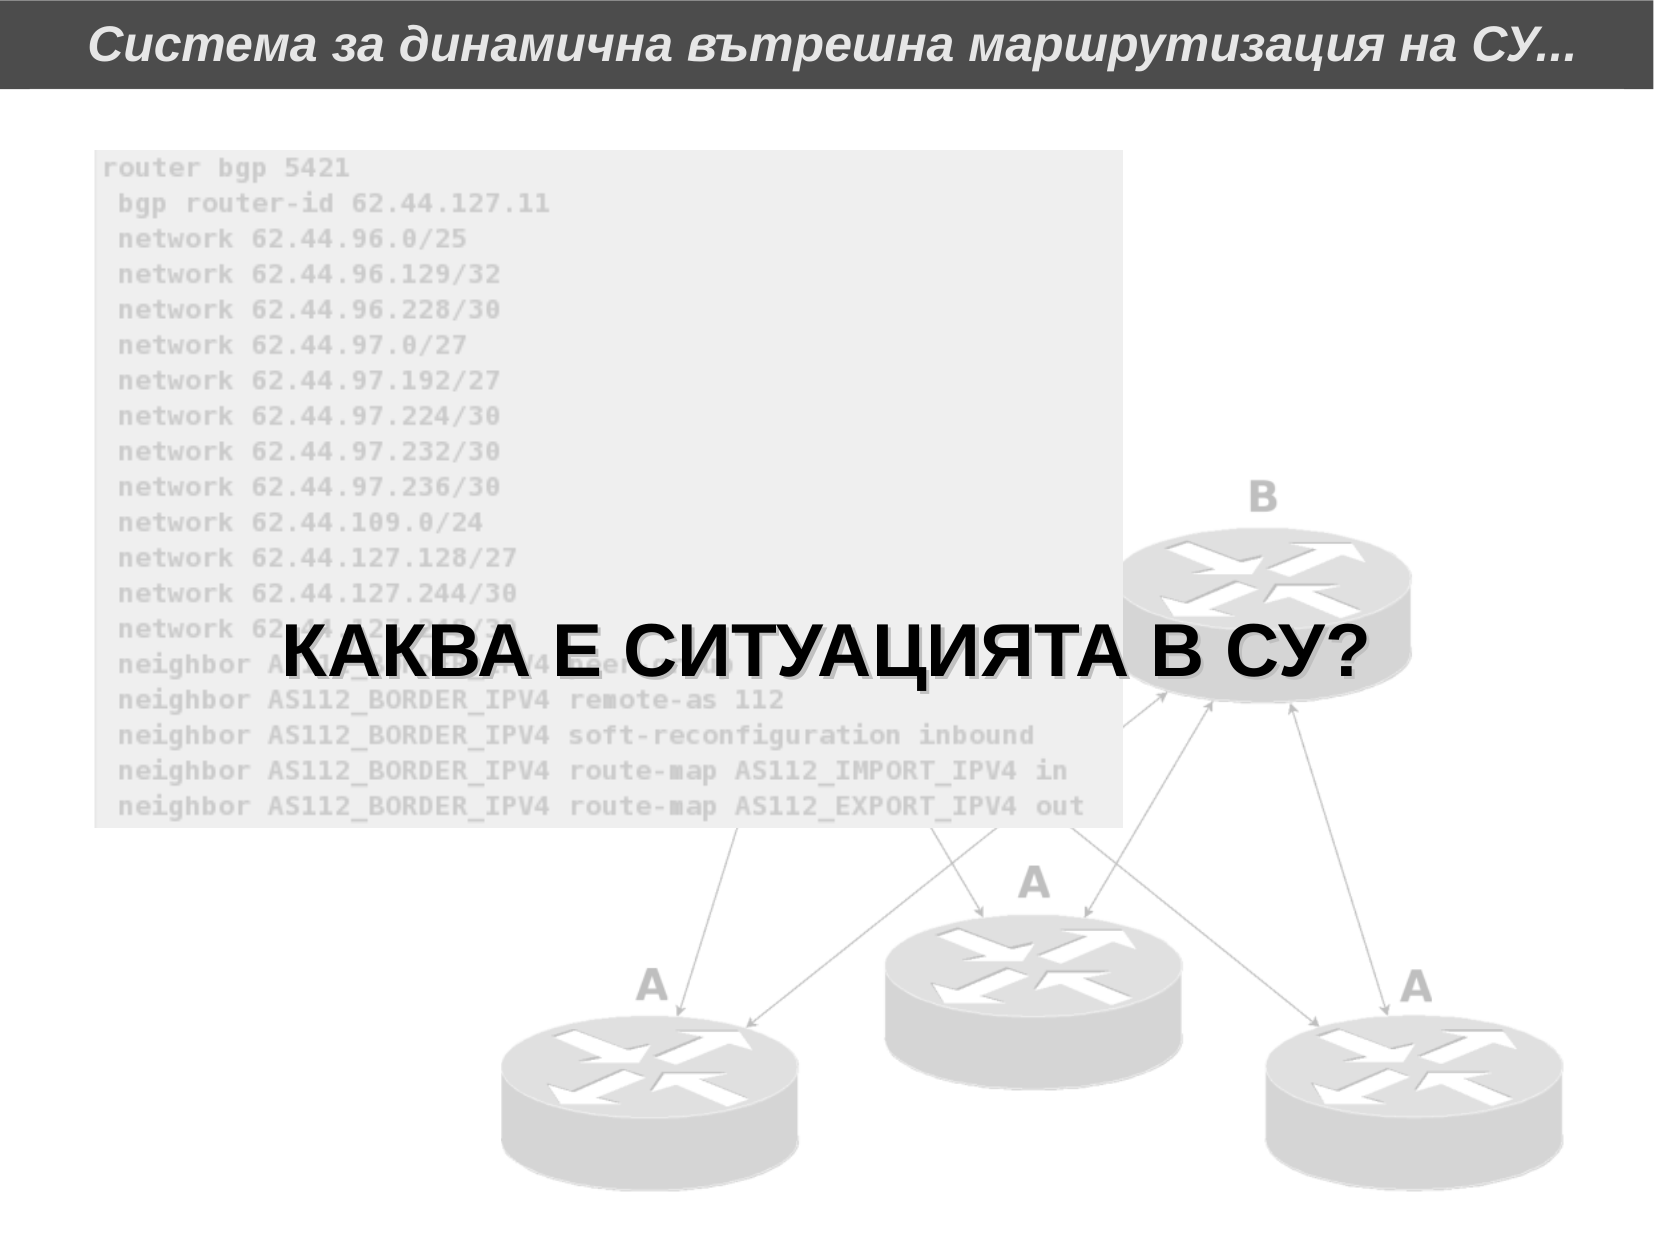

Система за динамична вътрешна маршрутизация на СУ...
КАКВА Е СИТУАЦИЯТА В СУ?